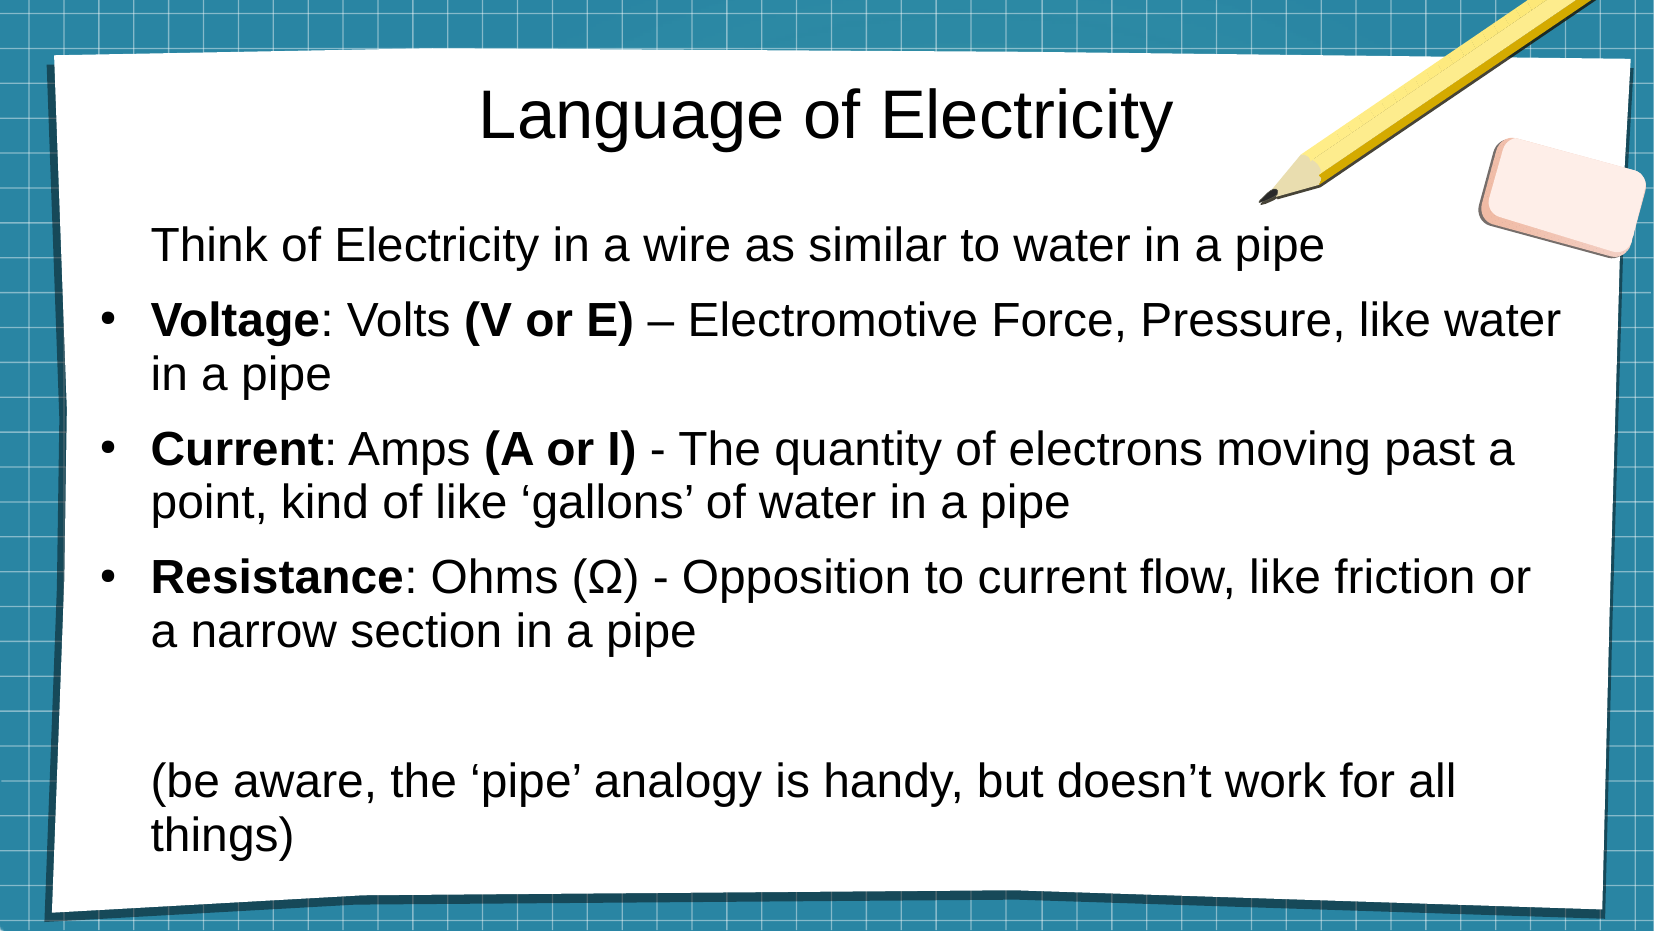

# Language of Electricity
Think of Electricity in a wire as similar to water in a pipe
Voltage: Volts (V or E) – Electromotive Force, Pressure, like water in a pipe
Current: Amps (A or I) - The quantity of electrons moving past a point, kind of like ‘gallons’ of water in a pipe
Resistance: Ohms (Ω) - Opposition to current flow, like friction or a narrow section in a pipe
(be aware, the ‘pipe’ analogy is handy, but doesn’t work for all things)